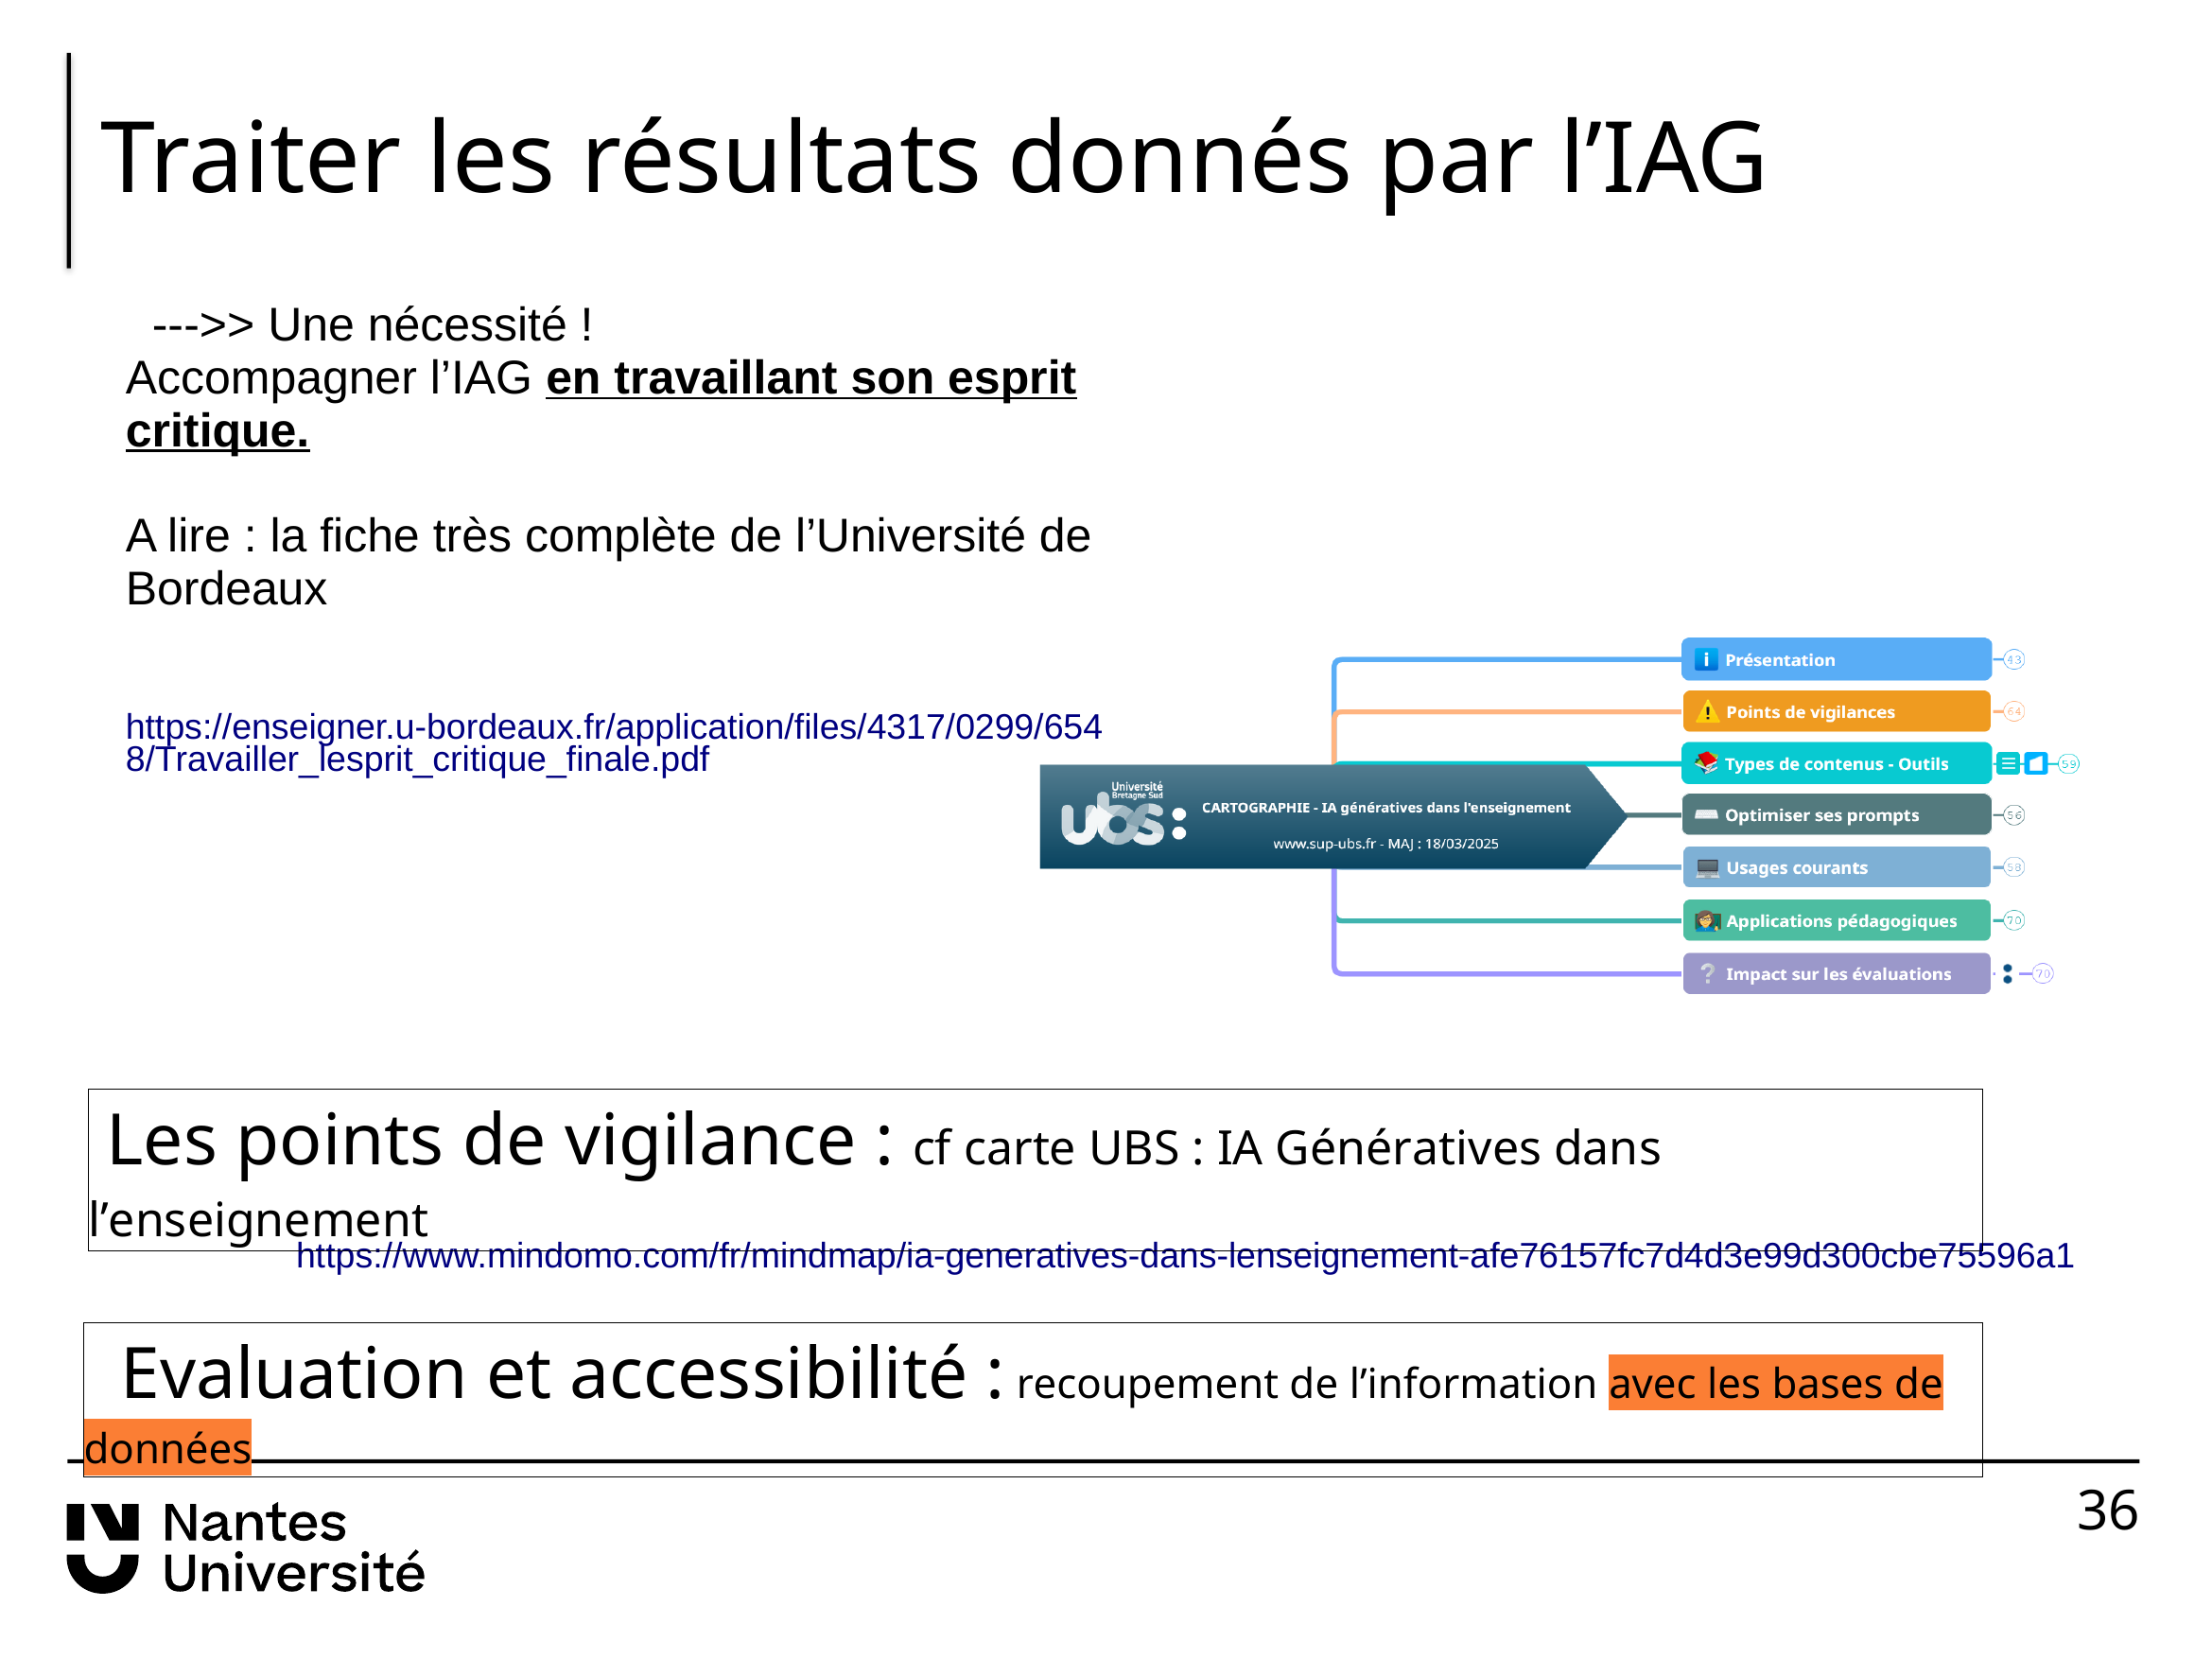

# Traiter les résultats donnés par l’IAG
 --->> Une nécessité !
Accompagner l’IAG en travaillant son esprit critique.
A lire : la fiche très complète de l’Université de Bordeaux
 https://enseigner.u-bordeaux.fr/application/files/4317/0299/6548/Travailler_lesprit_critique_finale.pdf
 Les points de vigilance : cf carte UBS : IA Génératives dans l’enseignement
https://www.mindomo.com/fr/mindmap/ia-generatives-dans-lenseignement-afe76157fc7d4d3e99d300cbe75596a1
 Evaluation et accessibilité : recoupement de l’information avec les bases de données